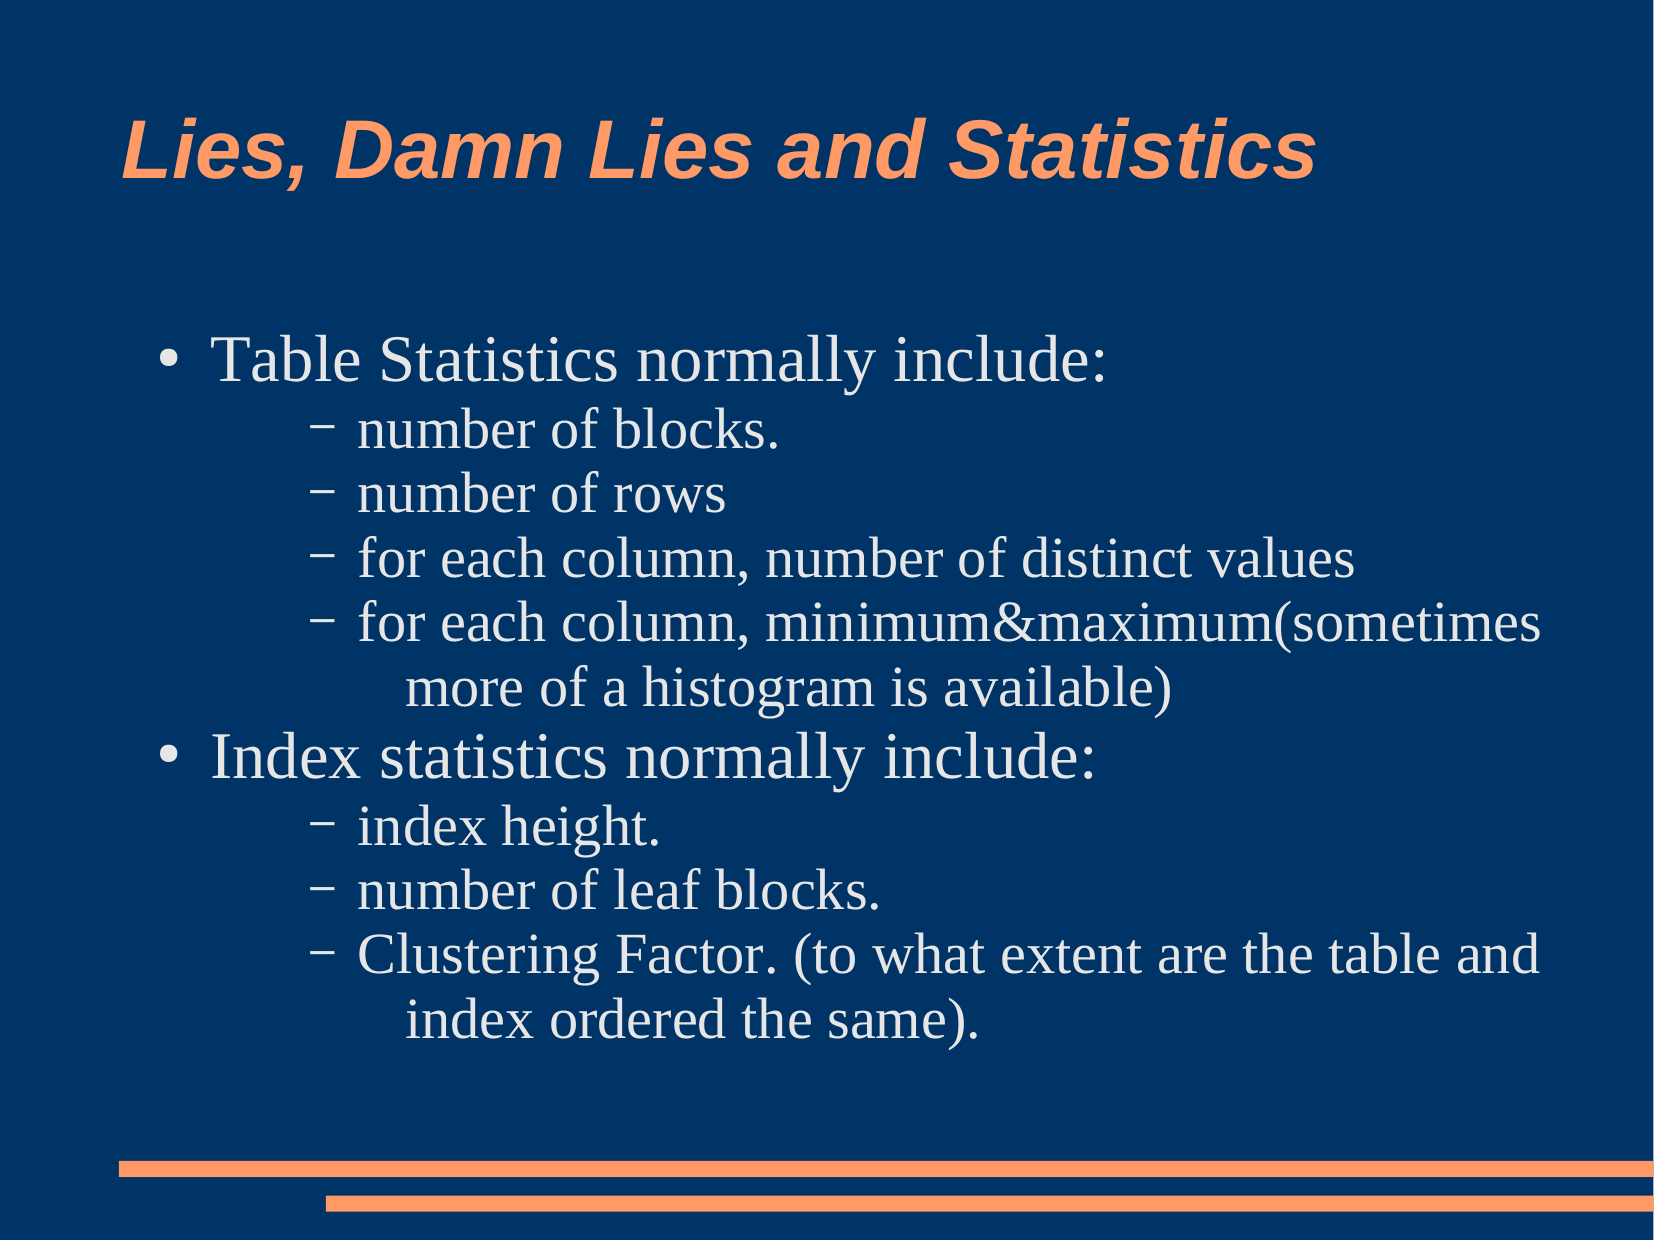

# Lies, Damn Lies and Statistics
Table Statistics normally include:
number of blocks.
number of rows
for each column, number of distinct values
for each column, minimum&maximum(sometimes more of a histogram is available)
Index statistics normally include:
index height.
number of leaf blocks.
Clustering Factor. (to what extent are the table and index ordered the same).